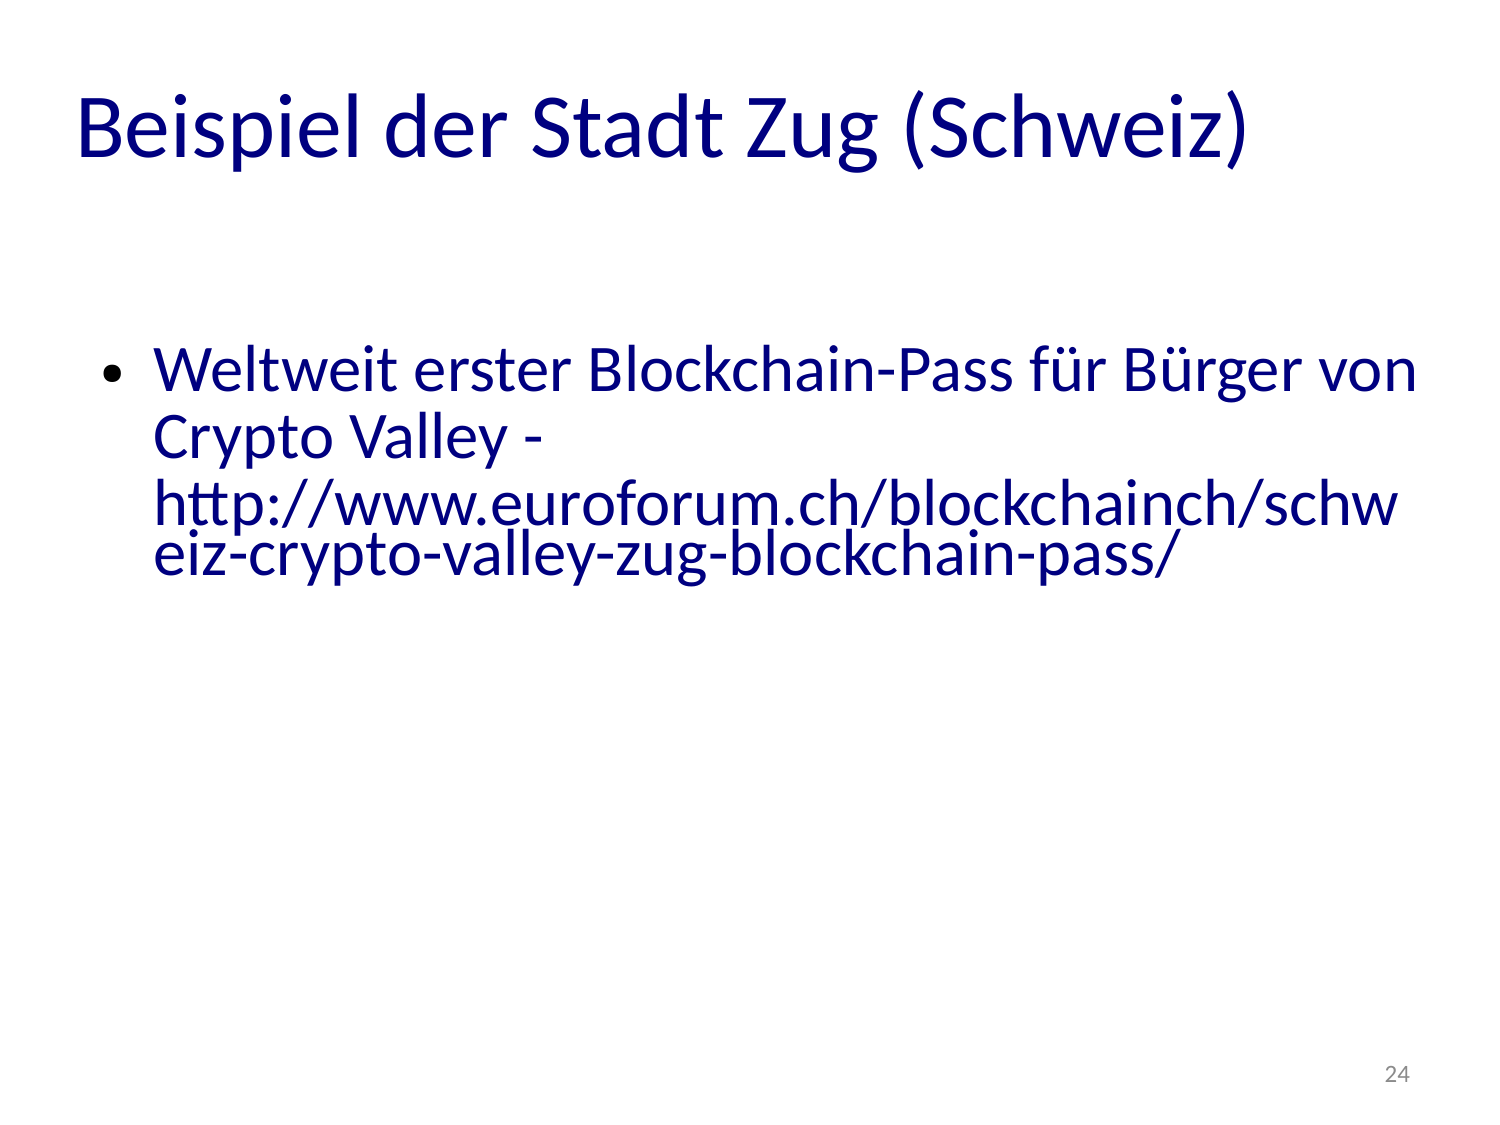

# Beispiel der Stadt Zug (Schweiz)
Weltweit erster Blockchain-Pass für Bürger von Crypto Valley - http://www.euroforum.ch/blockchainch/schweiz-crypto-valley-zug-blockchain-pass/
Gustav Wall
24